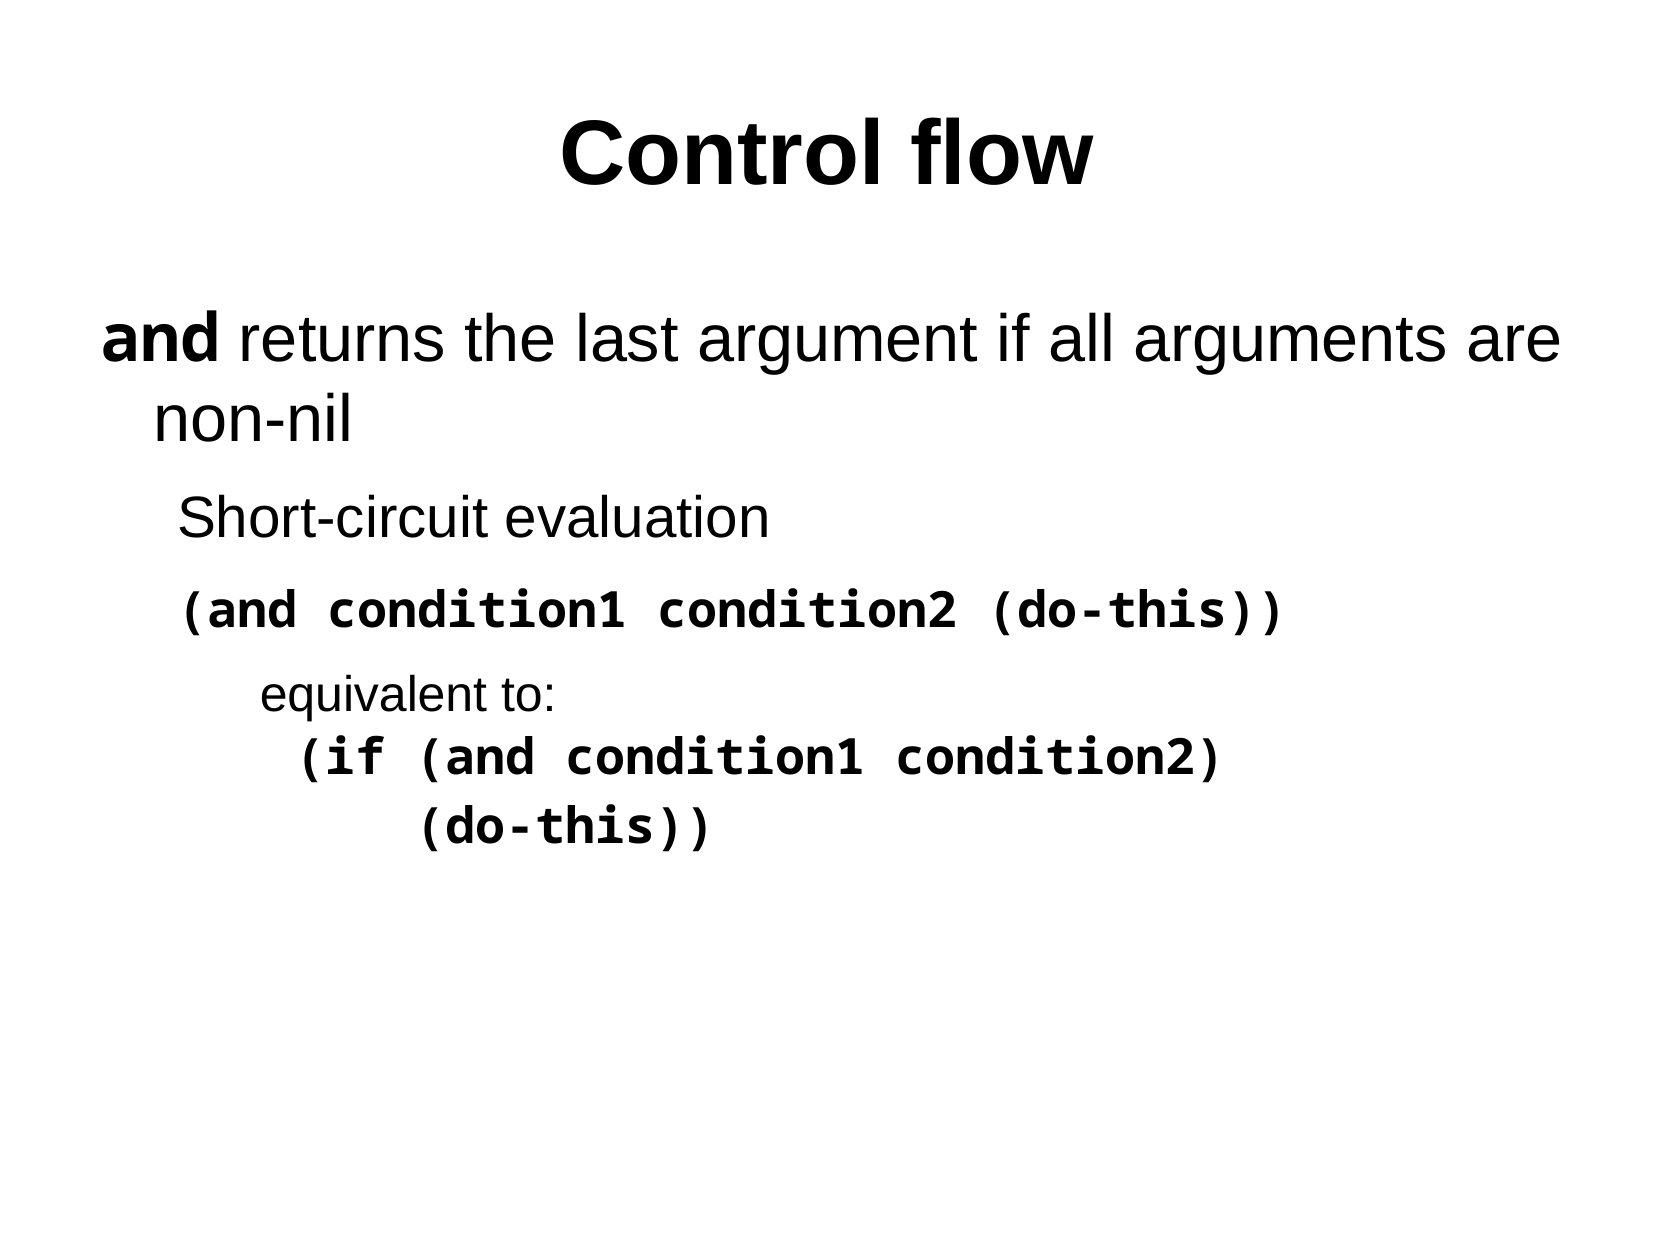

# Control flow
and returns the last argument if all arguments are non-nil
Short-circuit evaluation
(and condition1 condition2 (do-this))
equivalent to:
(if (and condition1 condition2)
 (do-this))